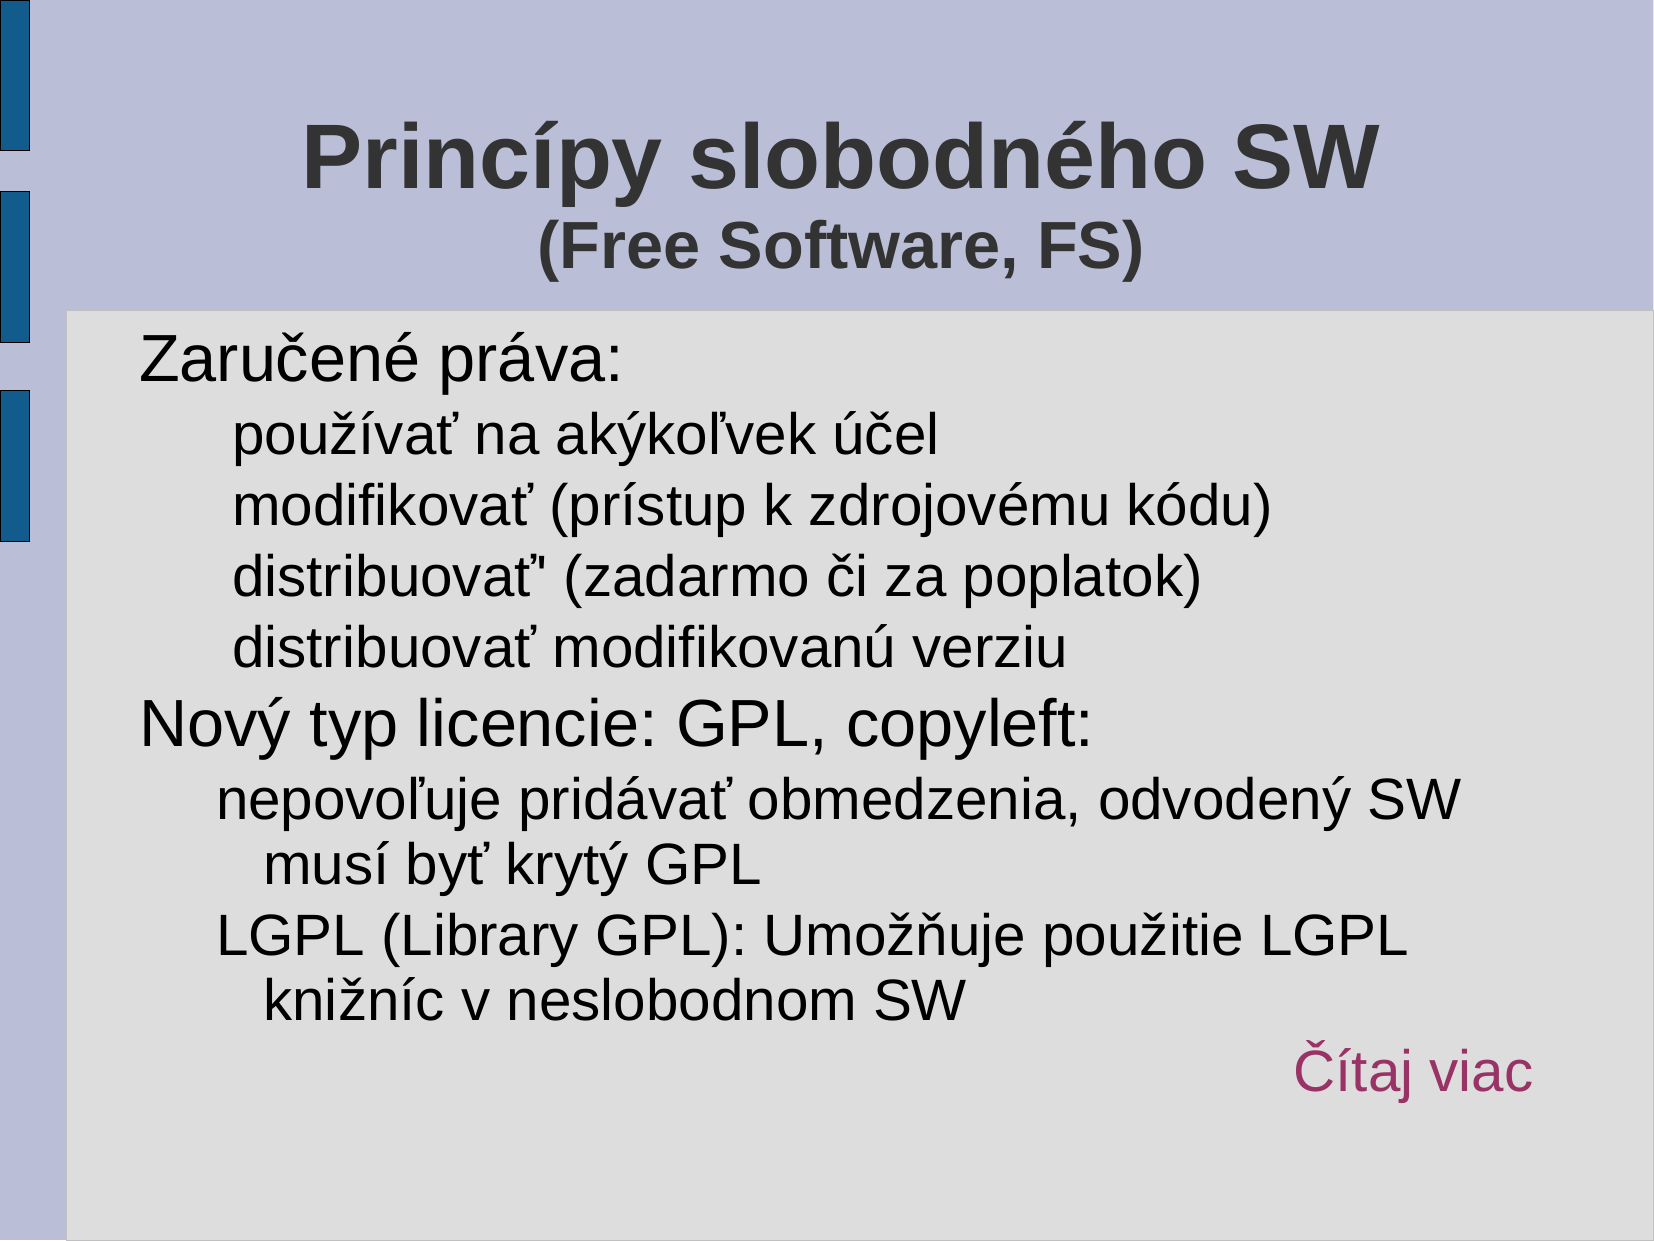

# Princípy slobodného SW (Free Software, FS)
Zaručené práva:
 používať na akýkoľvek účel
 modifikovať (prístup k zdrojovému kódu)
 distribuovať' (zadarmo či za poplatok)
 distribuovať modifikovanú verziu
Nový typ licencie: GPL, copyleft:
nepovoľuje pridávať obmedzenia, odvodený SW musí byť krytý GPL
LGPL (Library GPL): Umožňuje použitie LGPL knižníc v neslobodnom SW
Čítaj viac